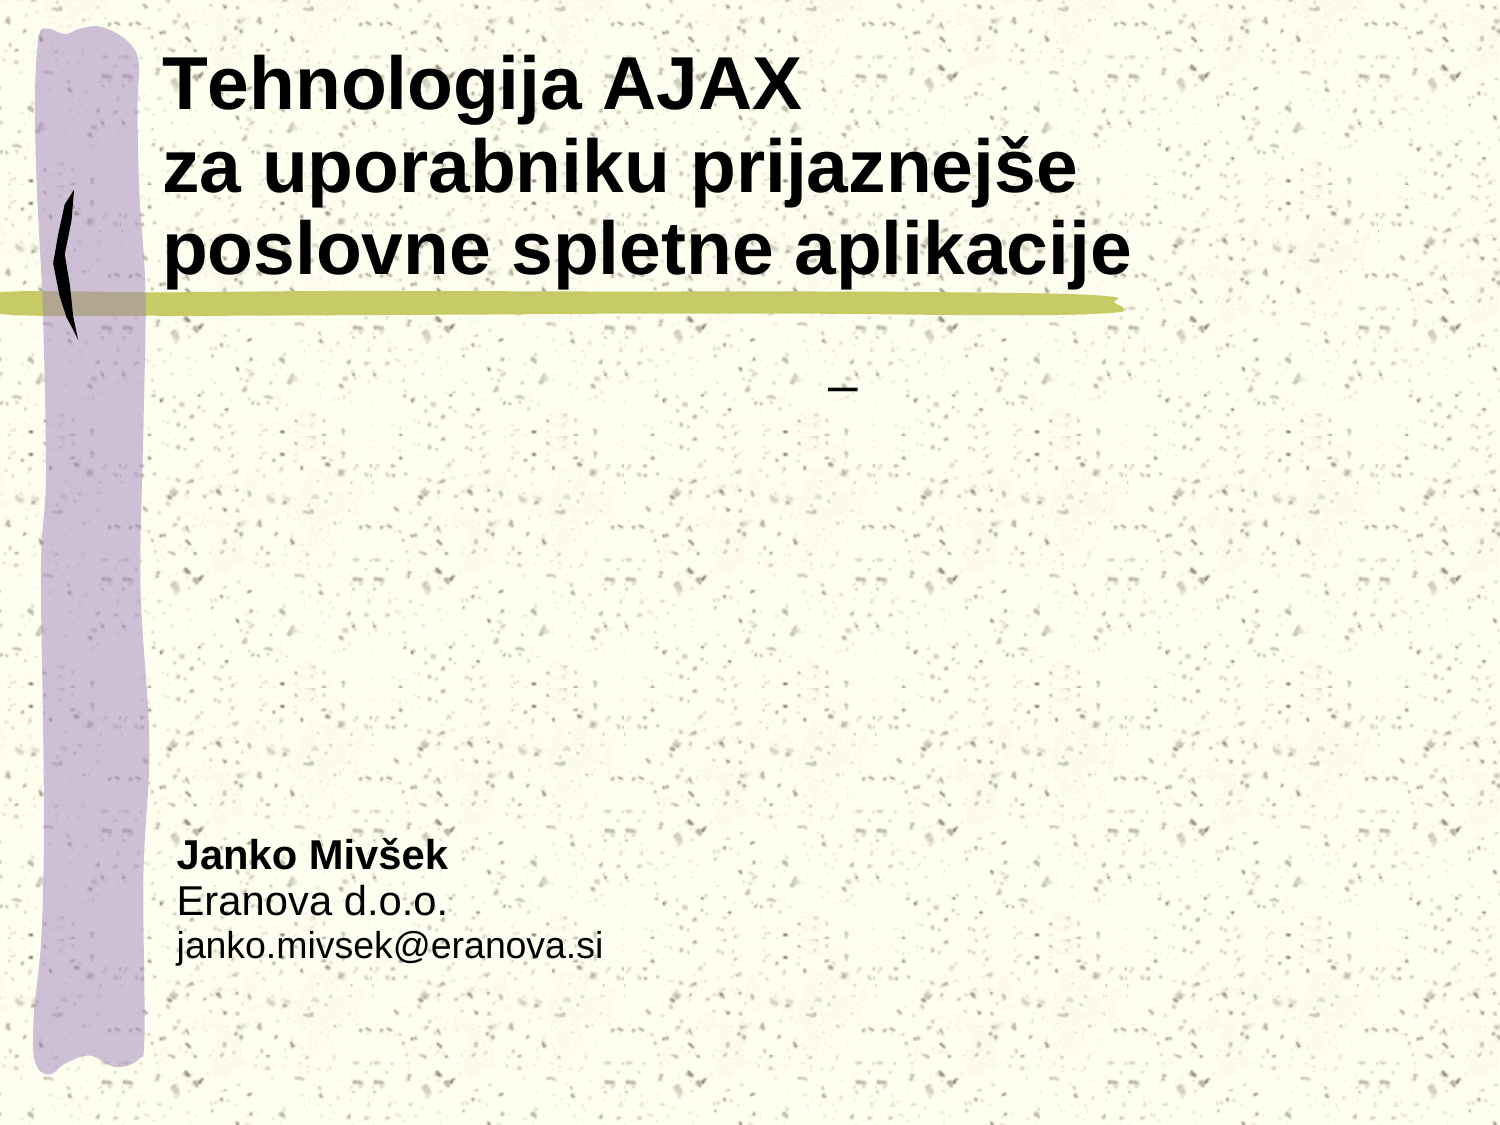

# Tehnologija AJAX za uporabniku prijaznejše poslovne spletne aplikacije
Janko Mivšek
Eranova d.o.o.
janko.mivsek@eranova.si